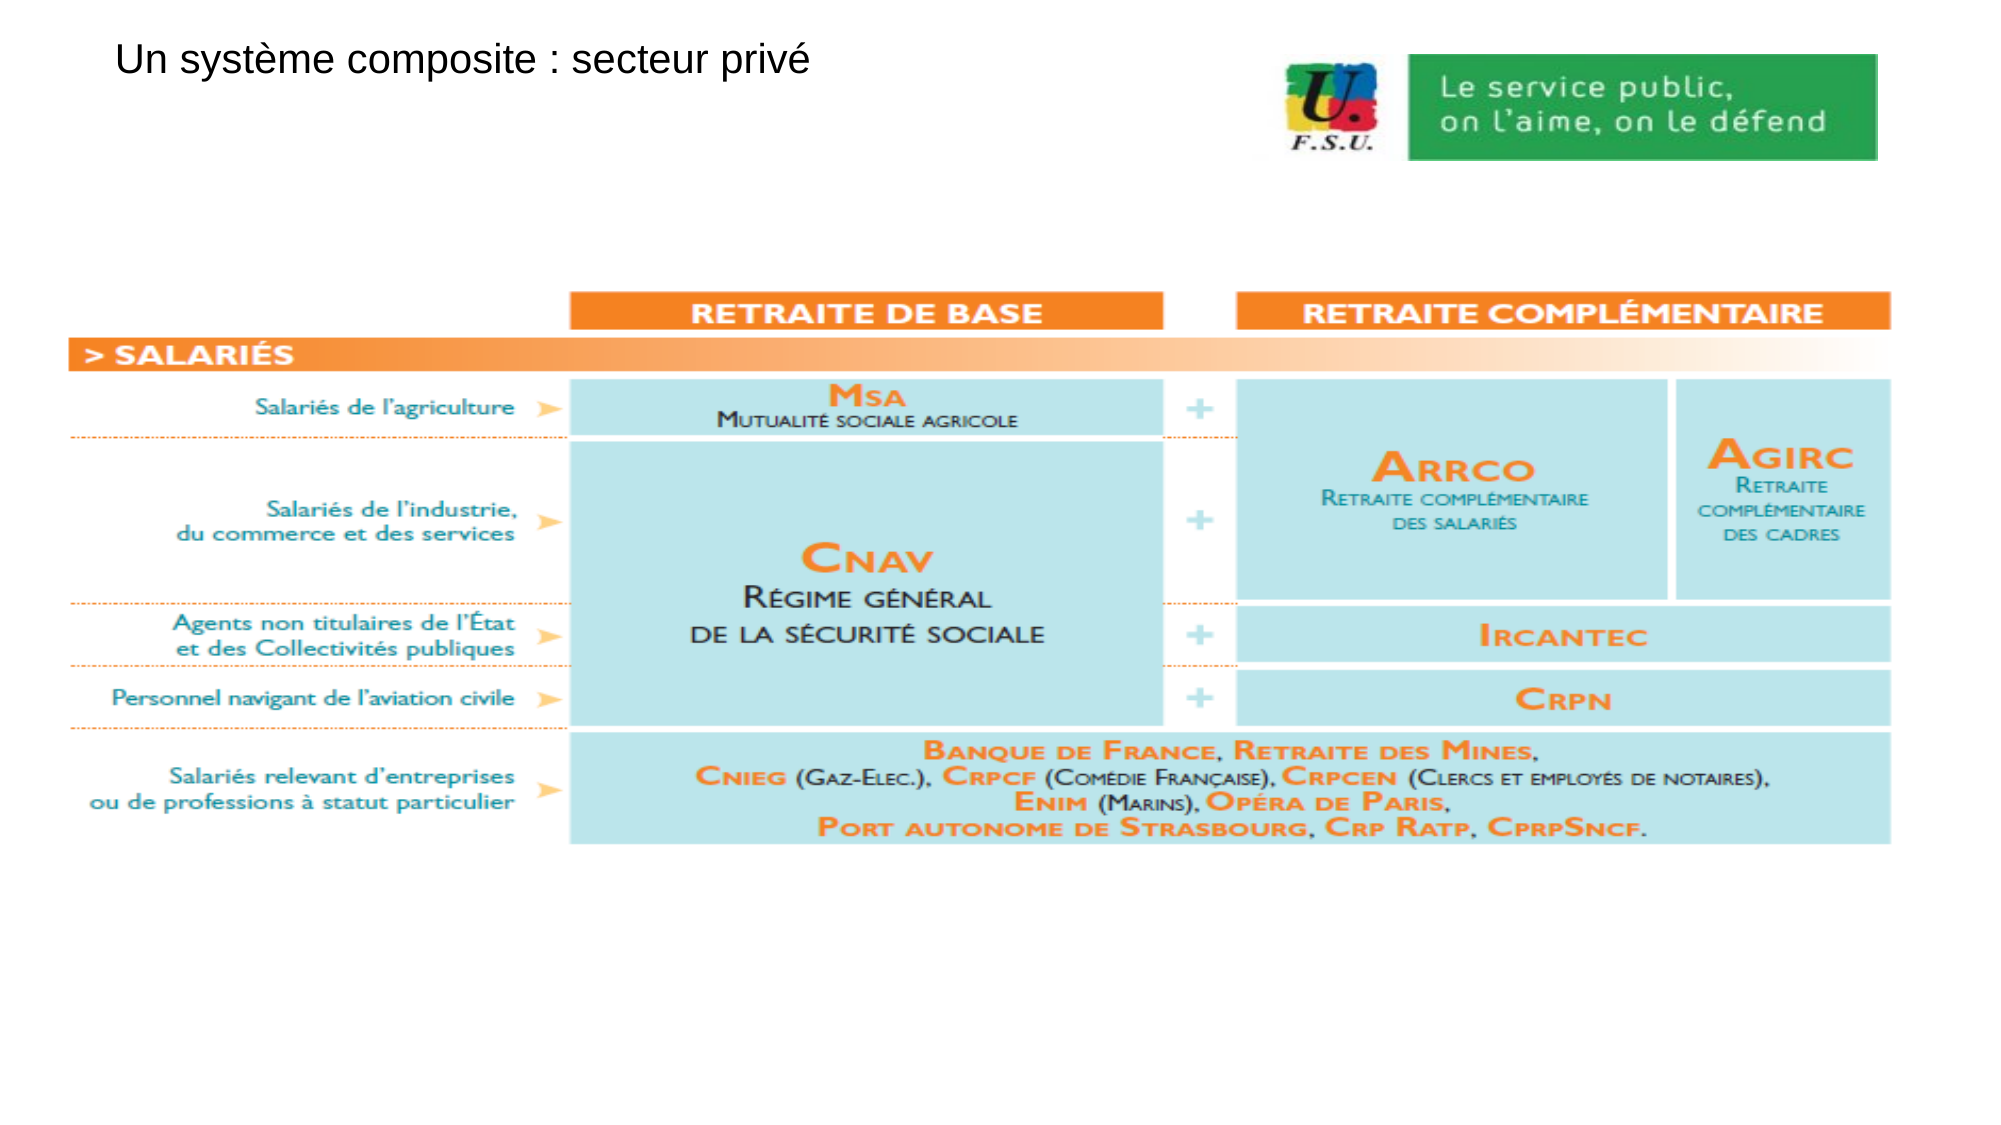

# Un système composite : secteur privé